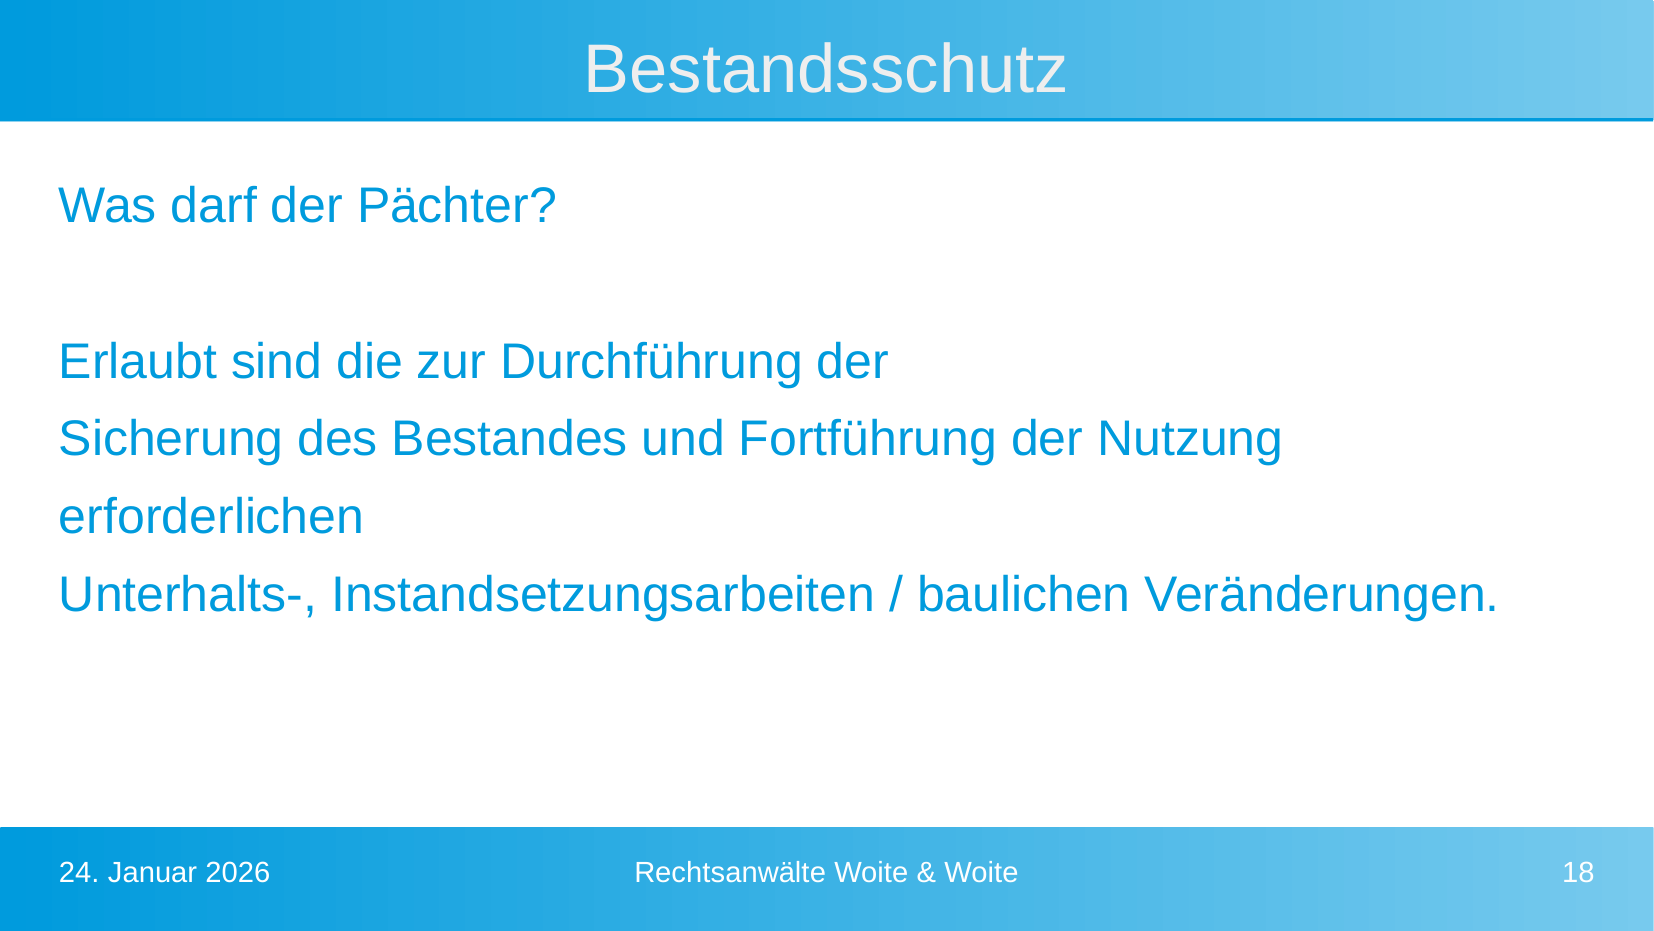

# Bestandsschutz
Was darf der Pächter?
Erlaubt sind die zur Durchführung der
Sicherung des Bestandes und Fortführung der Nutzung
erforderlichen
Unterhalts-, Instandsetzungsarbeiten / baulichen Veränderungen.
18